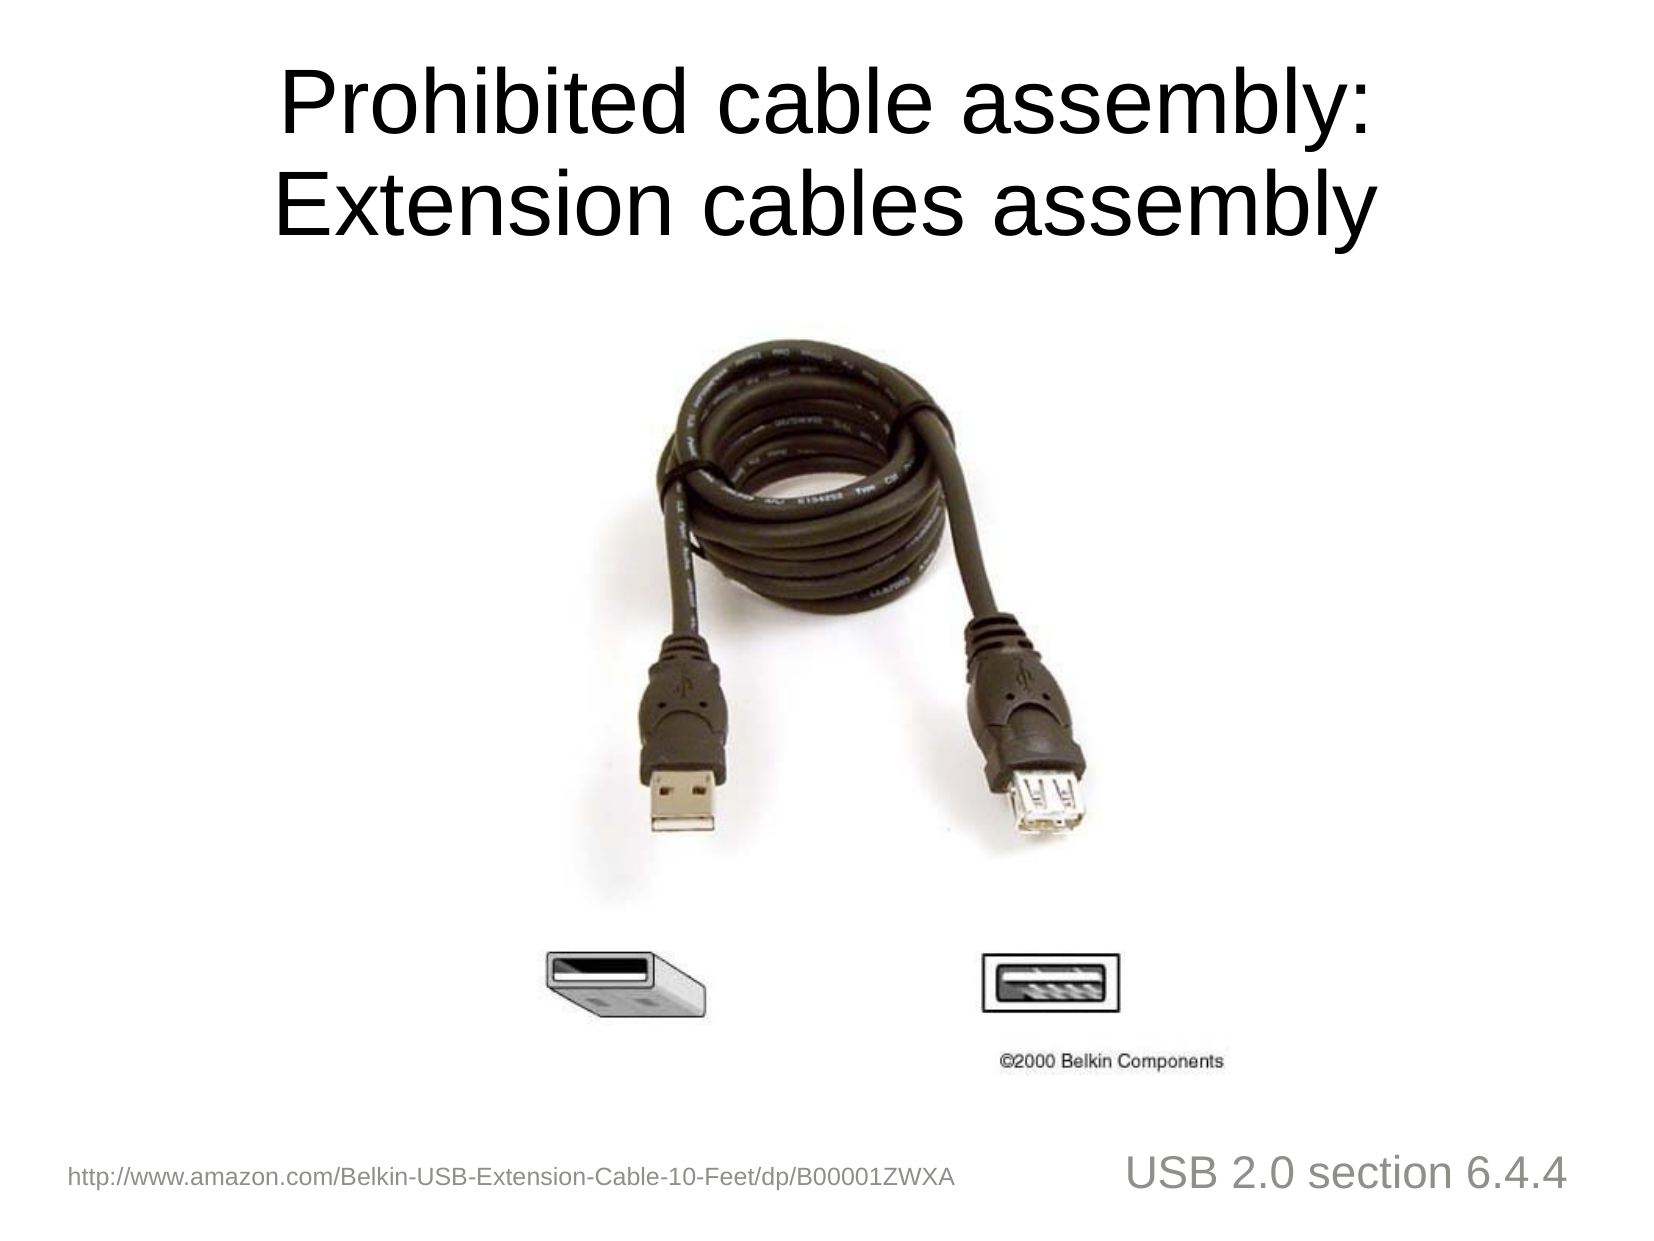

# Prohibited cable assembly: Extension cables assembly
USB 2.0 section 6.4.4
http://www.amazon.com/Belkin-USB-Extension-Cable-10-Feet/dp/B00001ZWXA